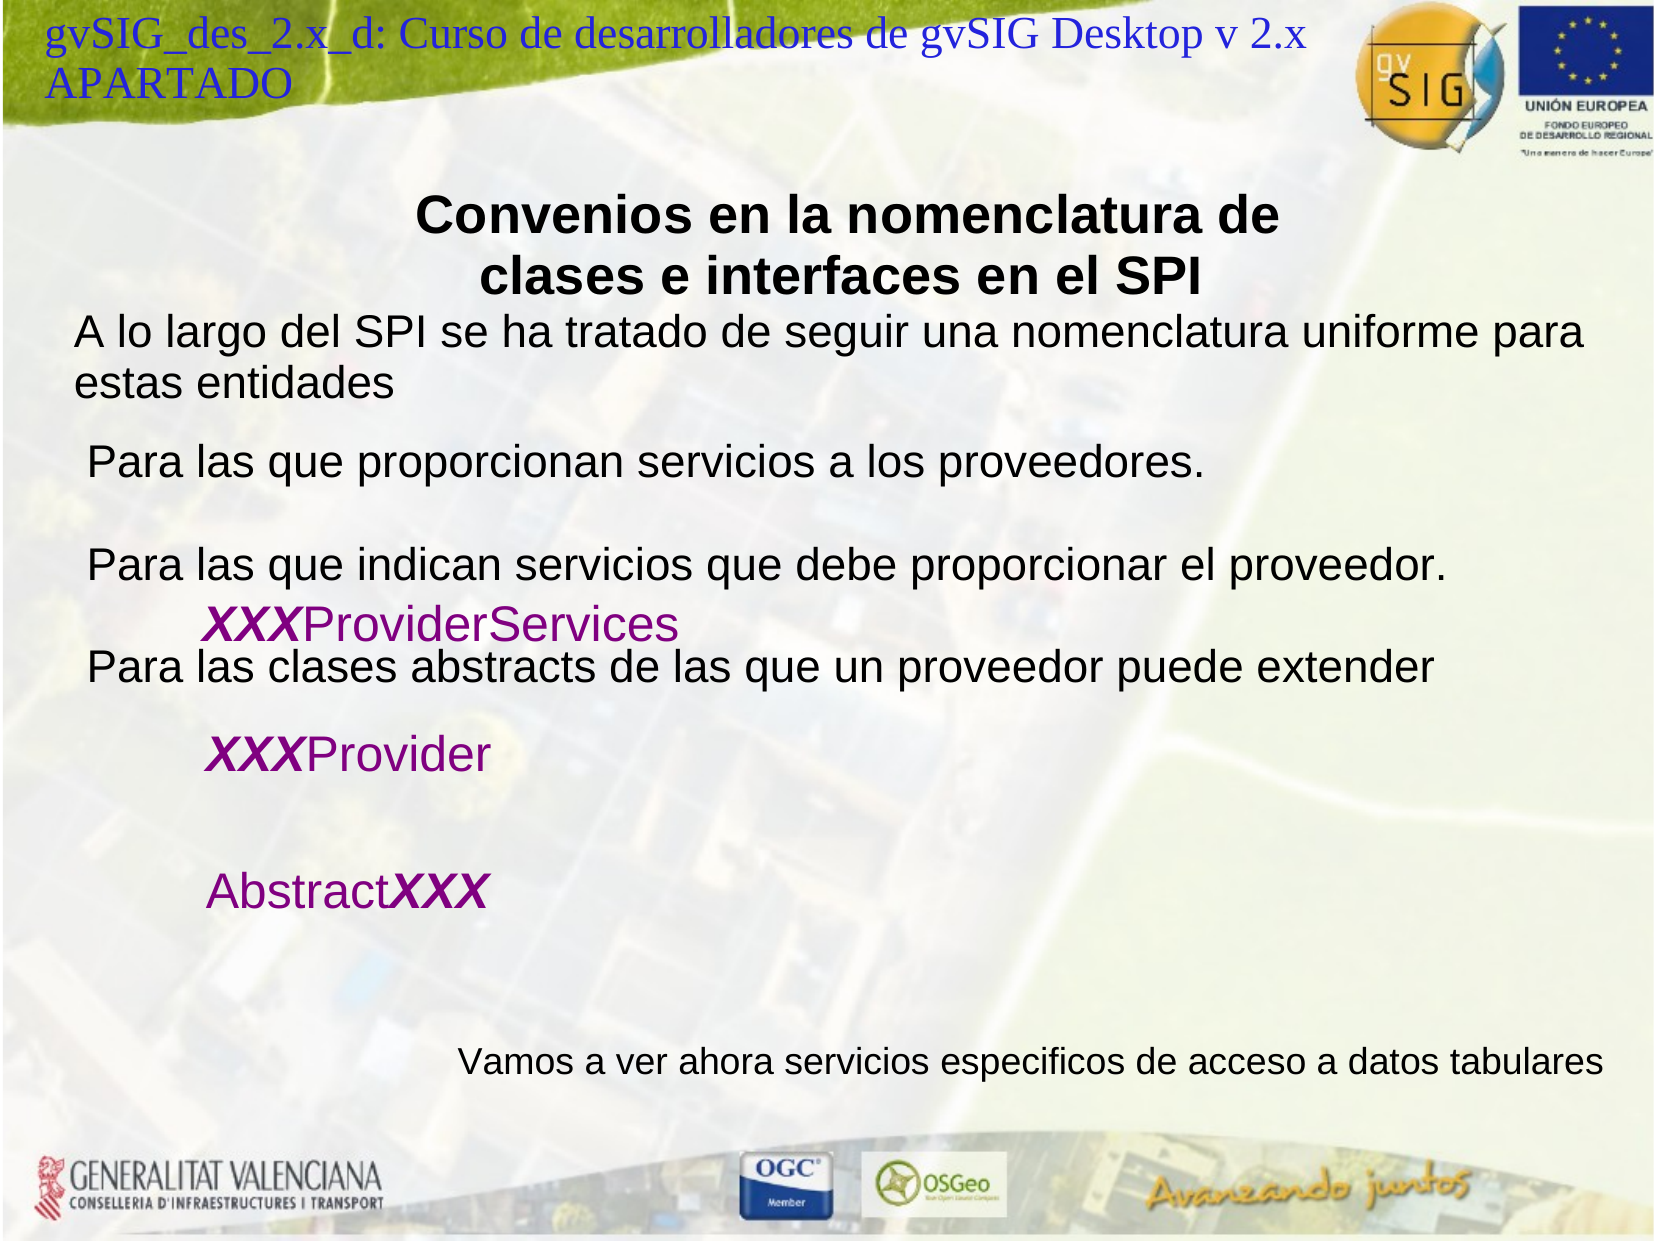

Convenios en la nomenclatura de
clases e interfaces en el SPI
A lo largo del SPI se ha tratado de seguir una nomenclatura uniforme para estas entidades
 Para las que proporcionan servicios a los proveedores.
 Para las que indican servicios que debe proporcionar el proveedor.
 Para las clases abstracts de las que un proveedor puede extender
 XXXProviderServices
 XXXProvider
 AbstractXXX
Vamos a ver ahora servicios especificos de acceso a datos tabulares